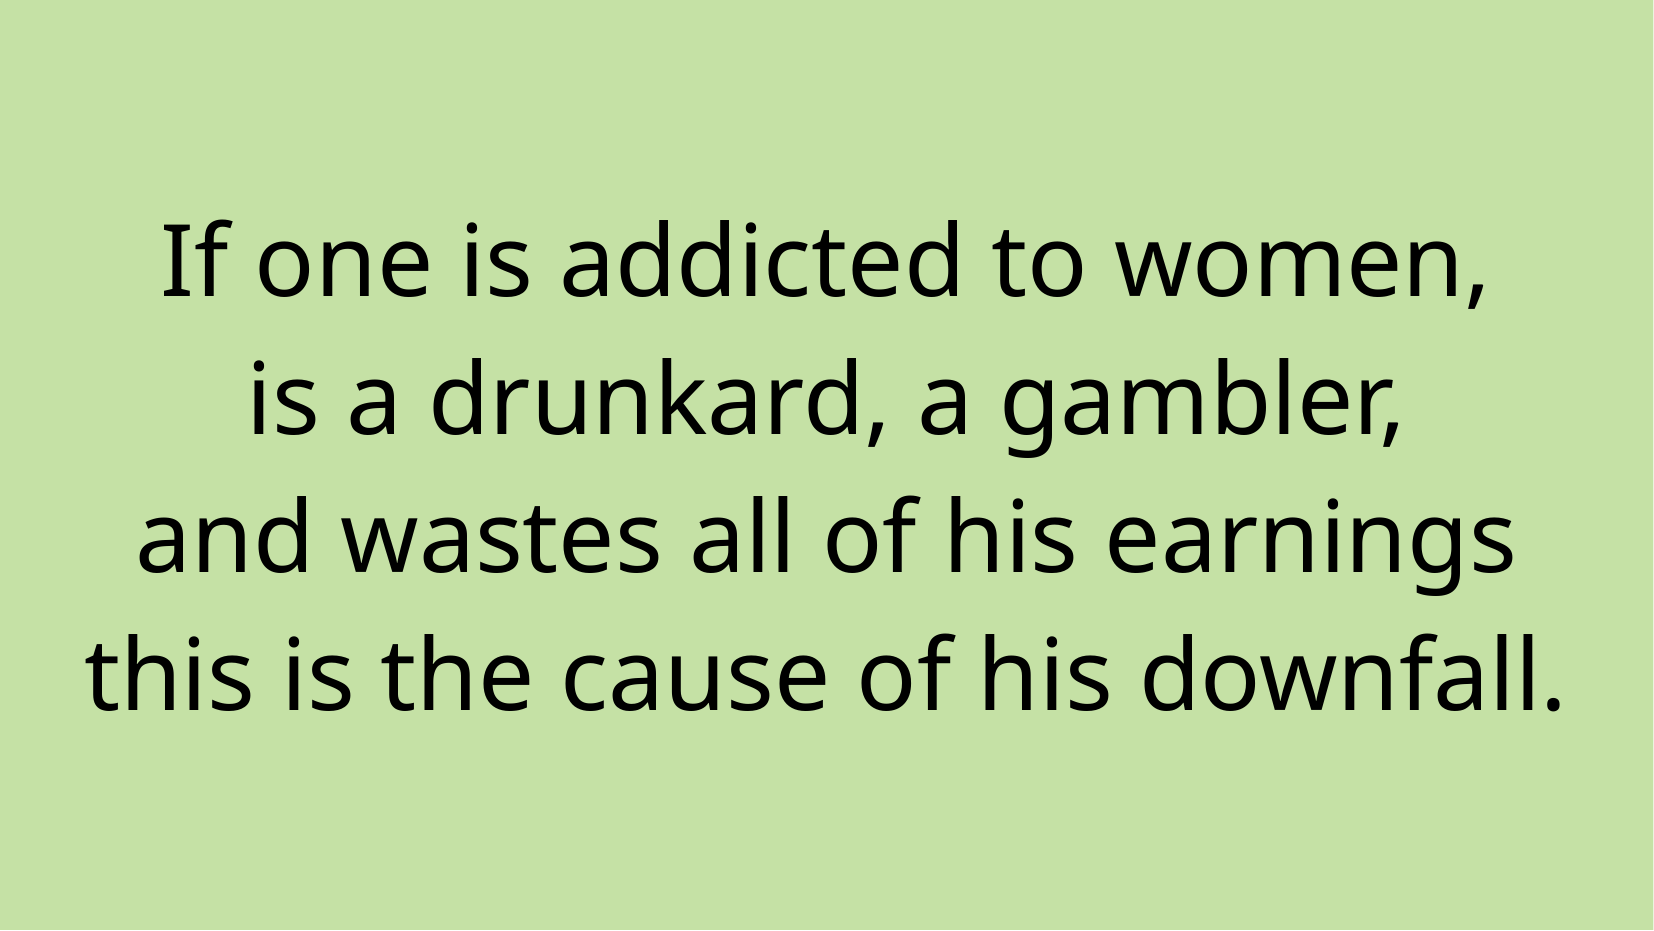

# If one is addicted to women,
is a drunkard, a gambler,
and wastes all of his earnings
this is the cause of his downfall.